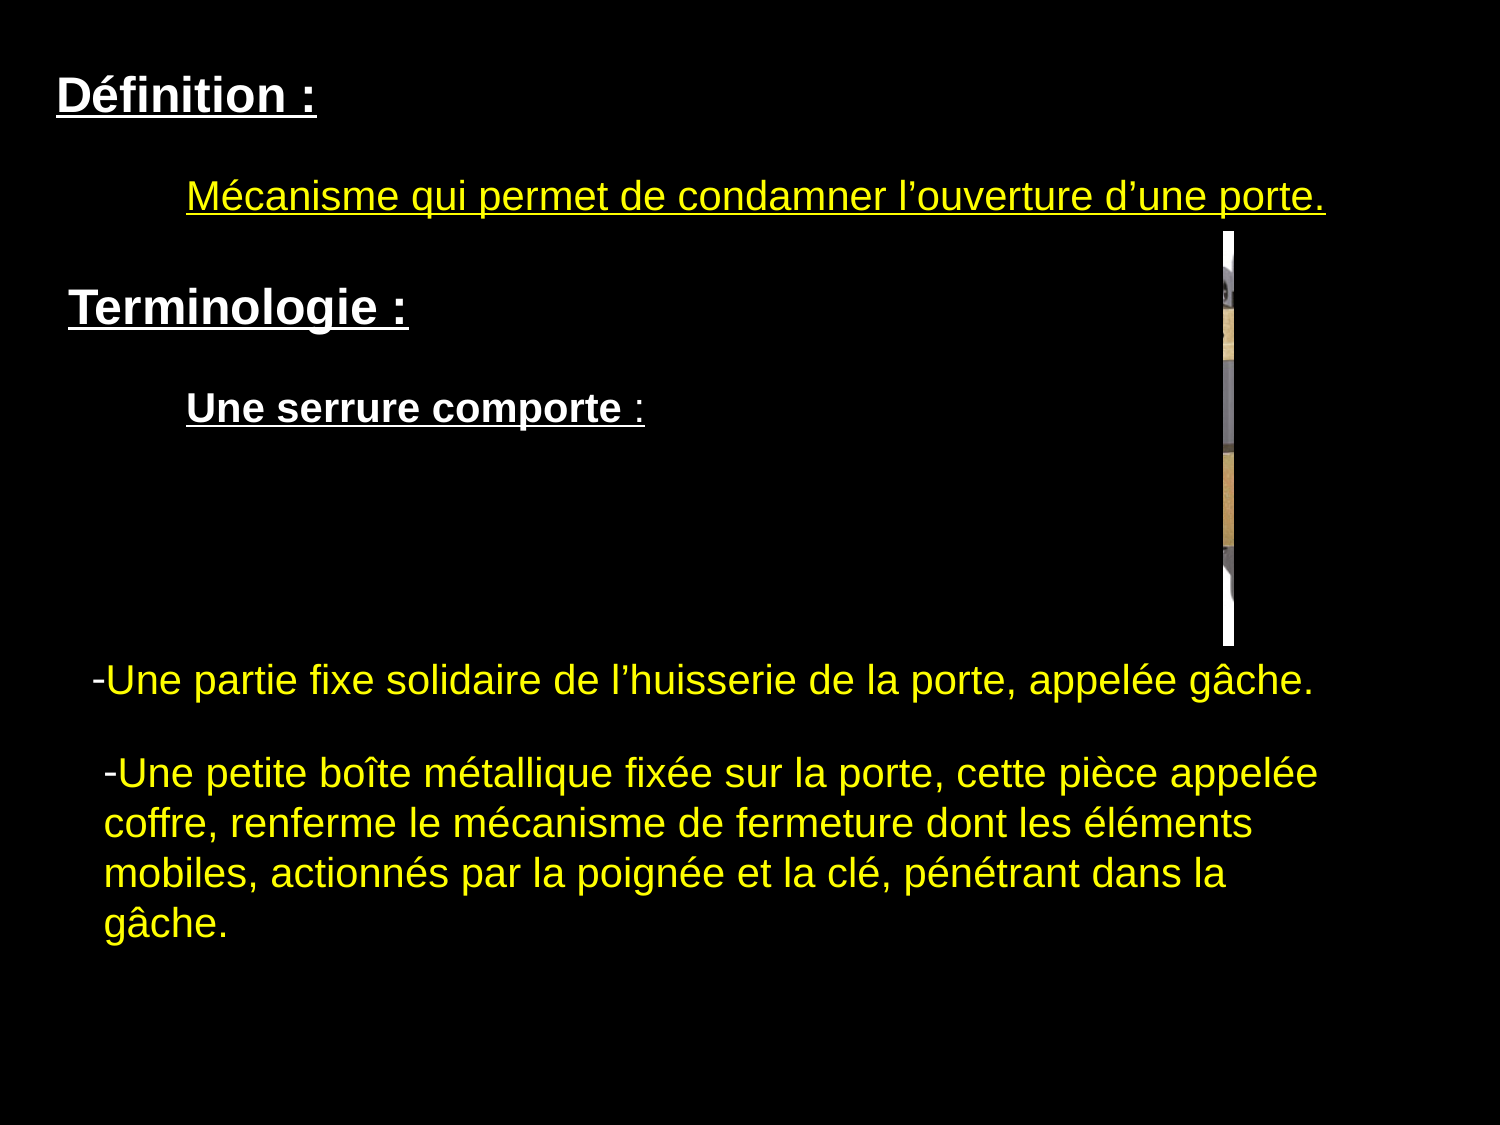

Définition :
Mécanisme qui permet de condamner l’ouverture d’une porte.
Terminologie :
Une serrure comporte :
Une partie fixe solidaire de l’huisserie de la porte, appelée gâche.
Une petite boîte métallique fixée sur la porte, cette pièce appelée coffre, renferme le mécanisme de fermeture dont les éléments mobiles, actionnés par la poignée et la clé, pénétrant dans la gâche.